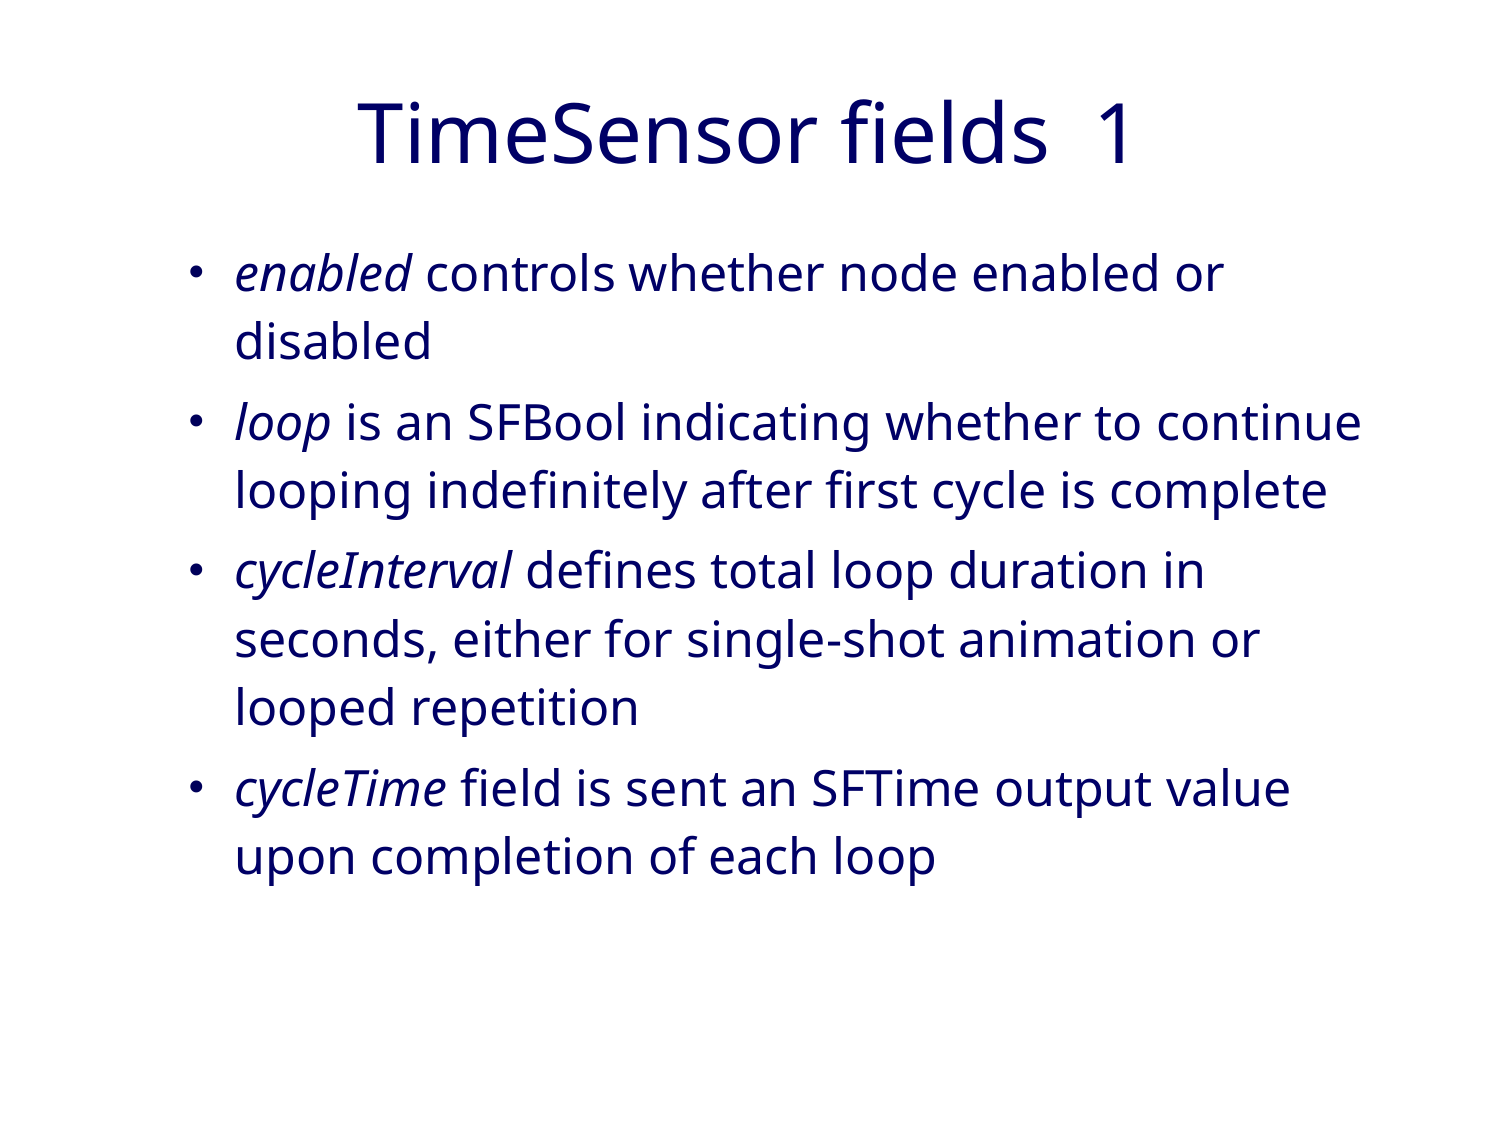

# TimeSensor fields 1
enabled controls whether node enabled or disabled
loop is an SFBool indicating whether to continue looping indefinitely after first cycle is complete
cycleInterval defines total loop duration in seconds, either for single-shot animation or looped repetition
cycleTime field is sent an SFTime output value upon completion of each loop